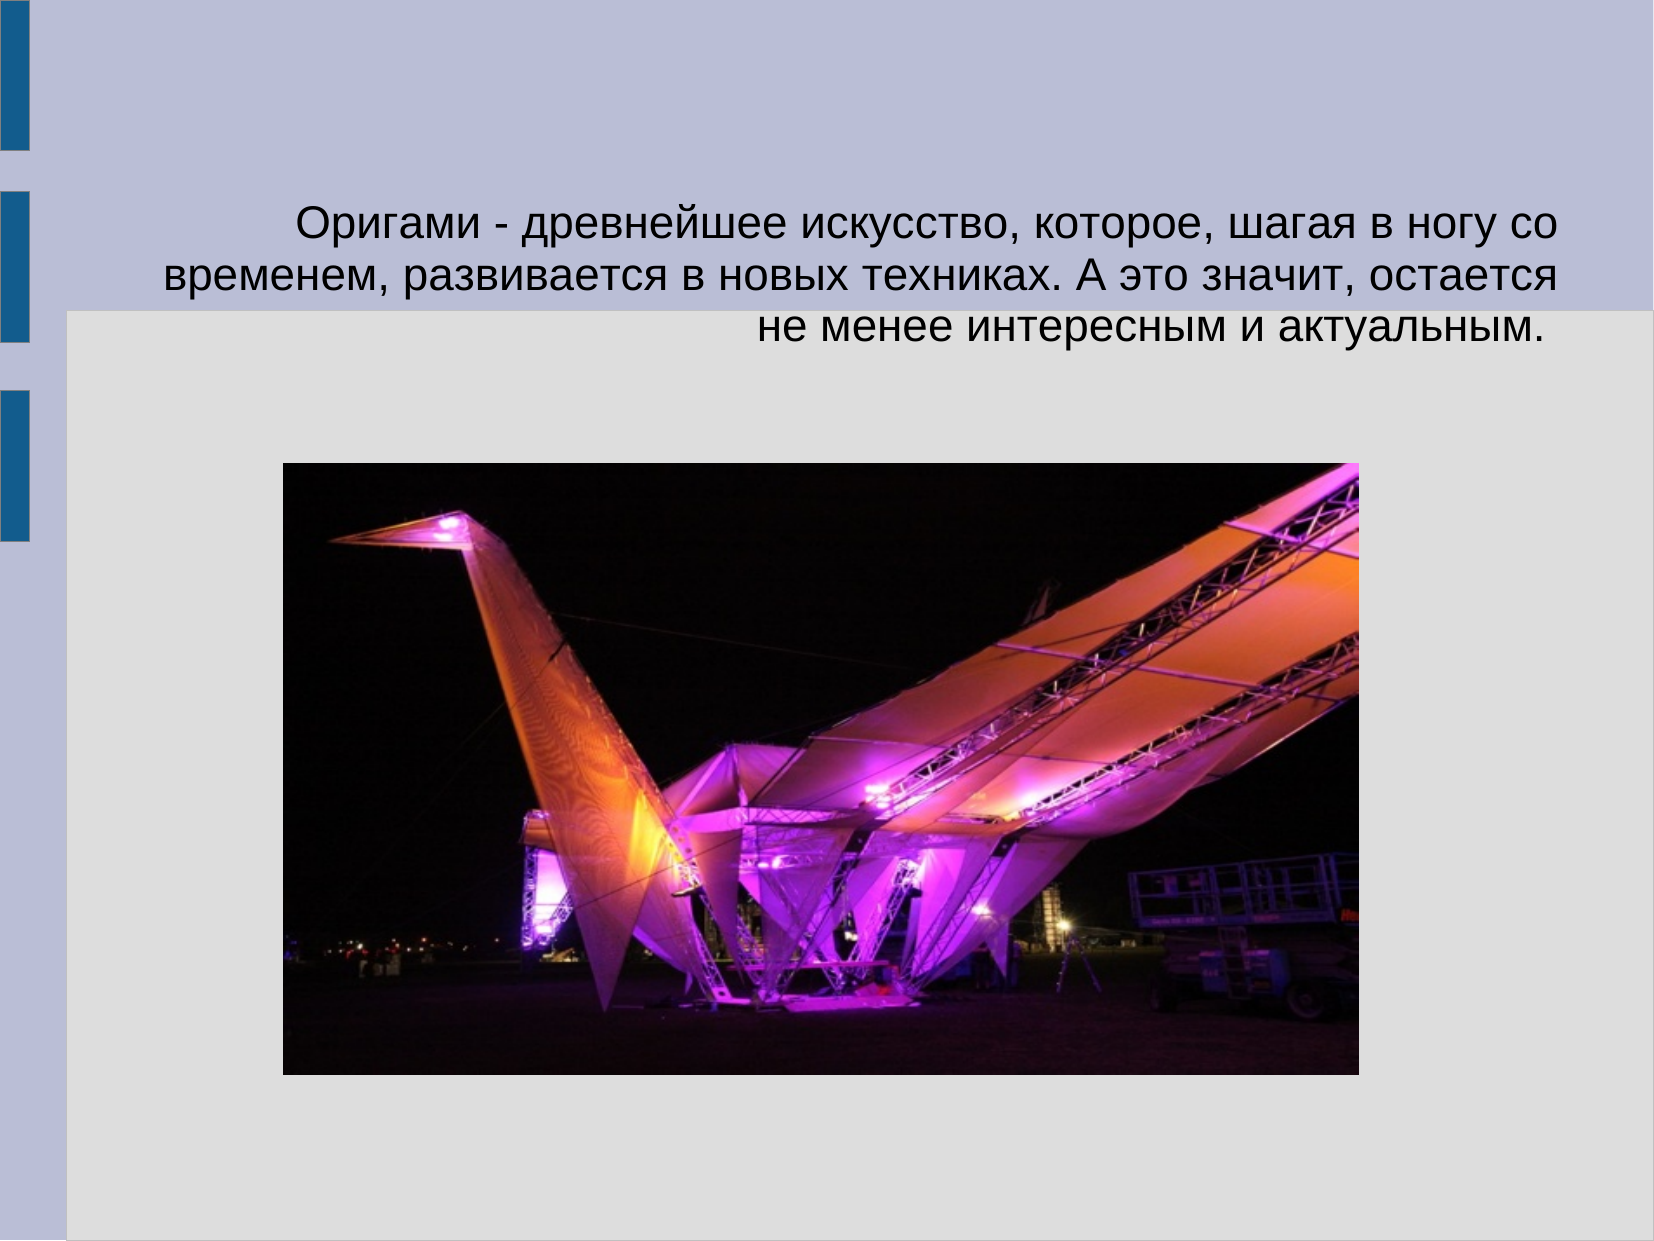

# Оригами - древнейшее искусство, которое, шагая в ногу со временем, развивается в новых техниках. А это значит, остается не менее интересным и актуальным.